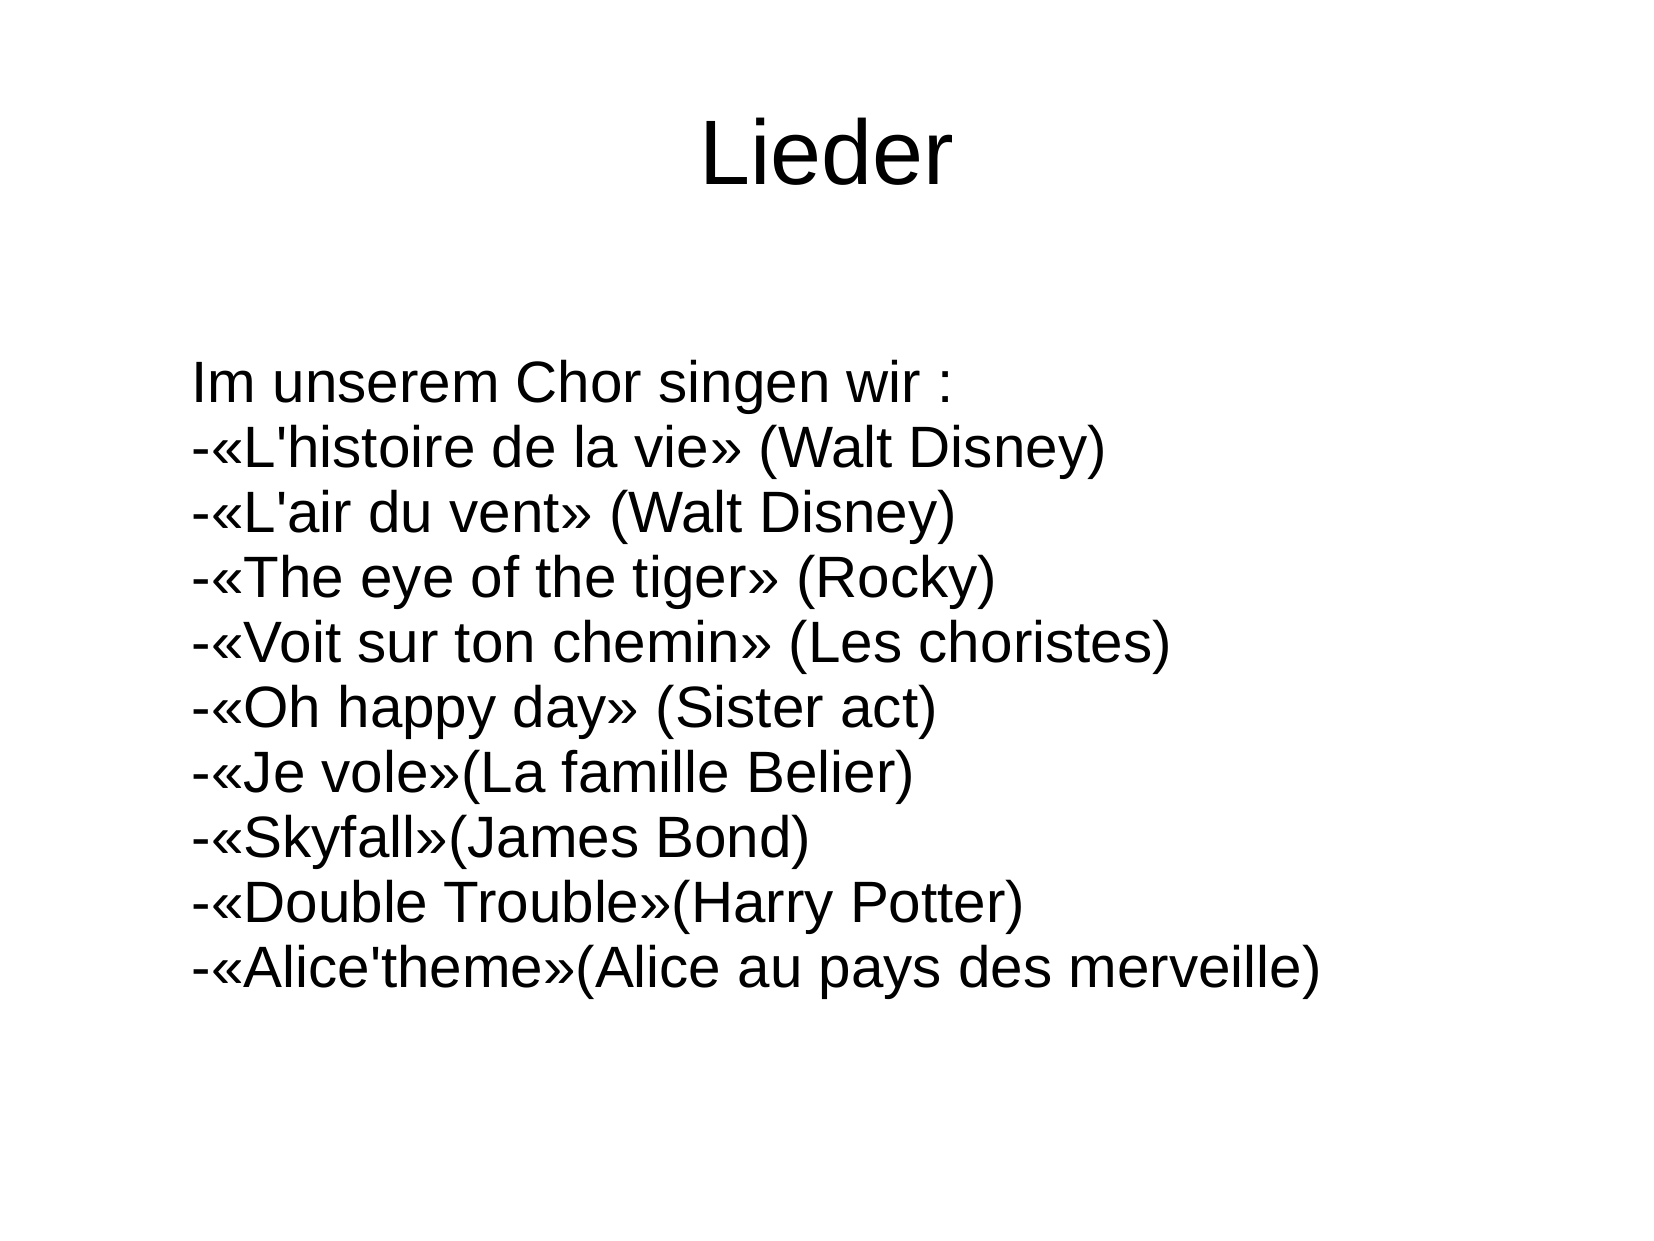

# Lieder
Im unserem Chor singen wir :
-«L'histoire de la vie» (Walt Disney)
-«L'air du vent» (Walt Disney)
-«The eye of the tiger» (Rocky)
-«Voit sur ton chemin» (Les choristes)
-«Oh happy day» (Sister act)
-«Je vole»(La famille Belier)
-«Skyfall»(James Bond)
-«Double Trouble»(Harry Potter)
-«Alice'theme»(Alice au pays des merveille)